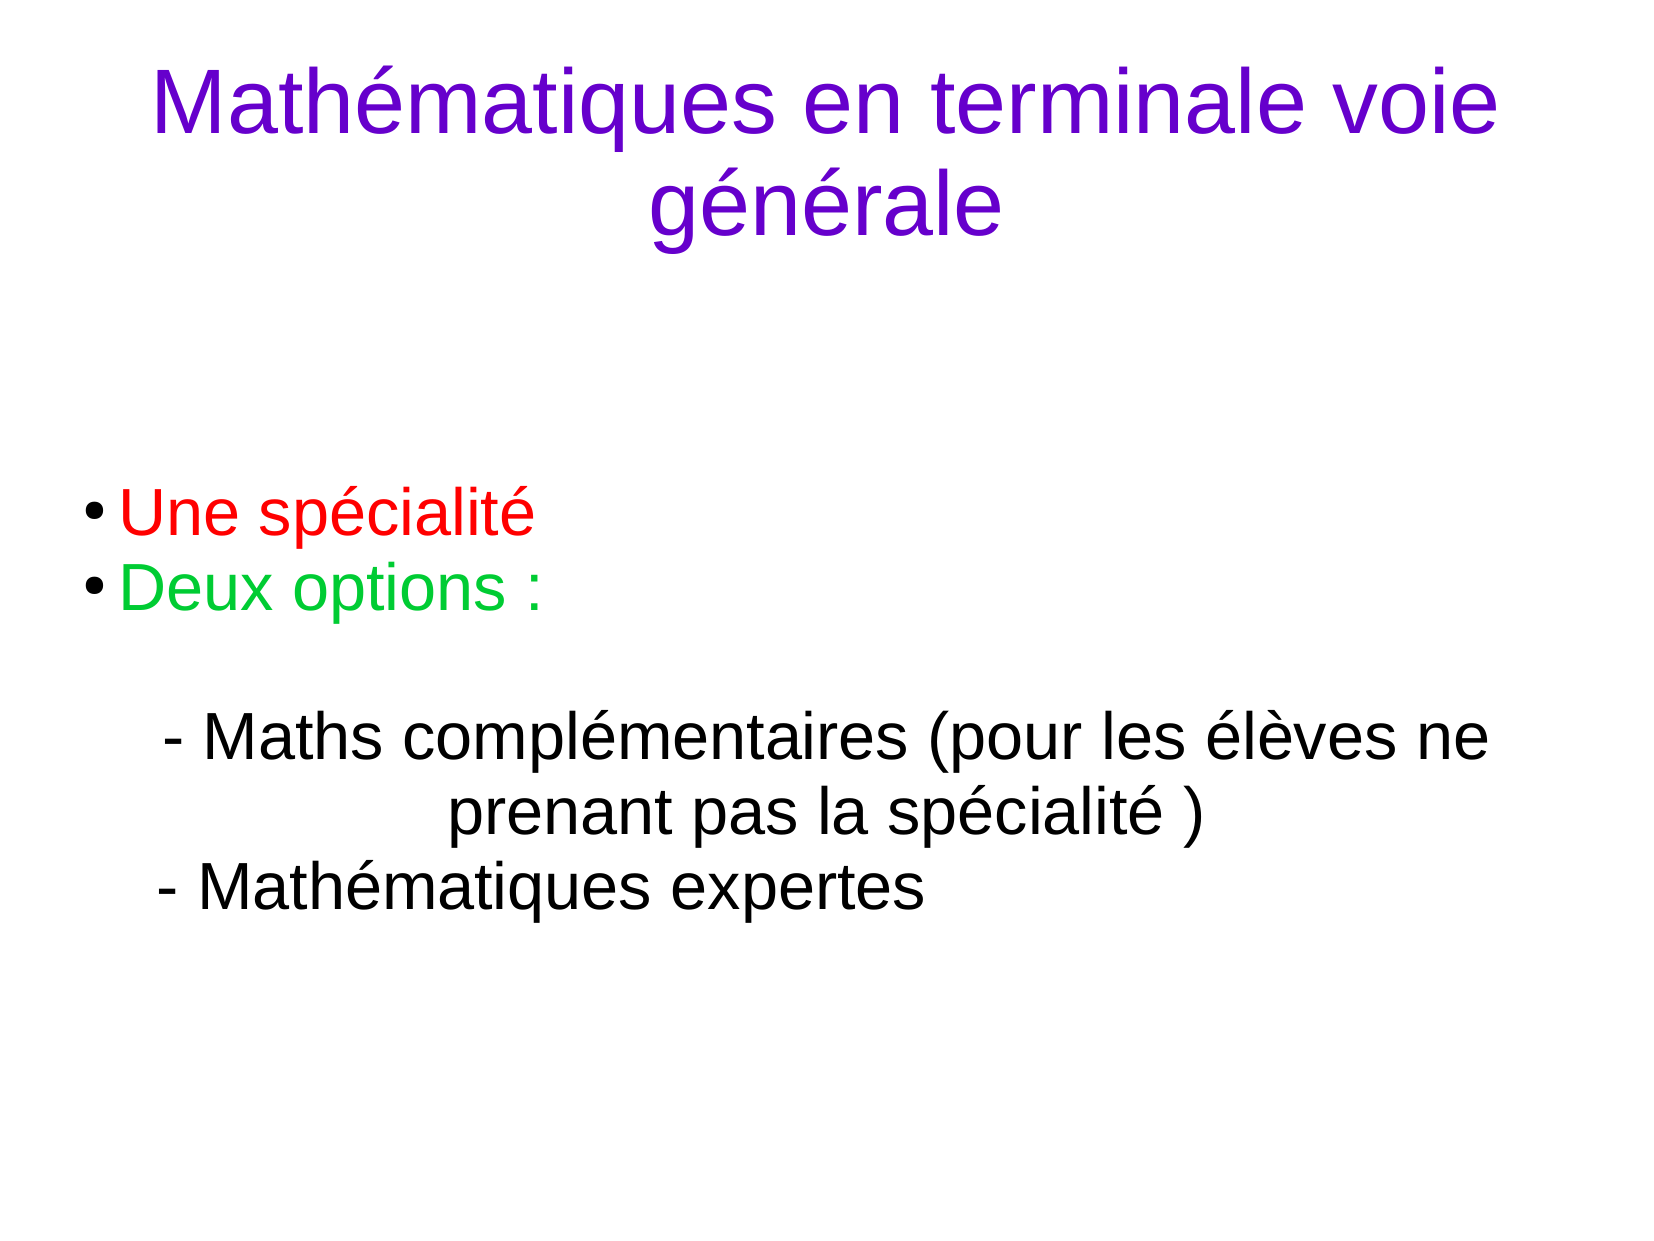

# Mathématiques en terminale voie générale
Une spécialité
Deux options :
- Maths complémentaires (pour les élèves ne prenant pas la spécialité )
 - Mathématiques expertes